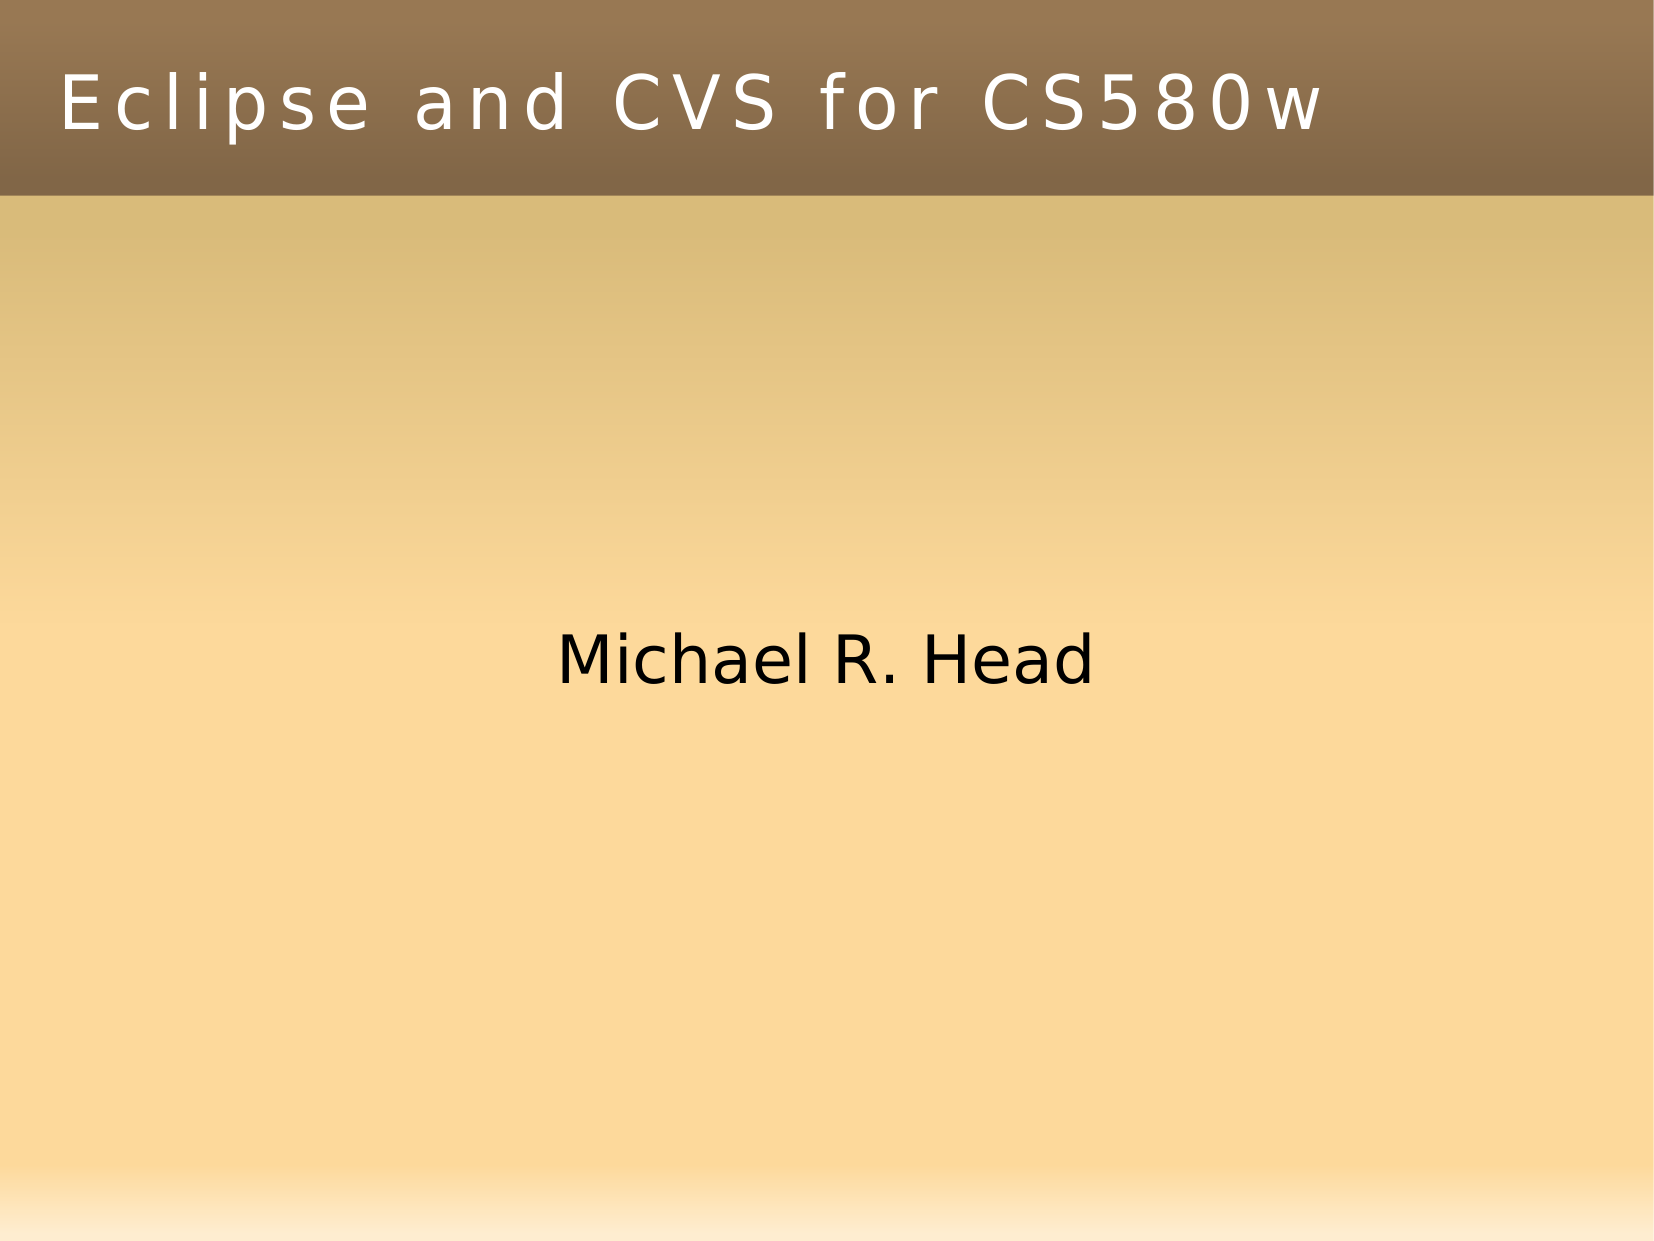

# Eclipse and CVS for CS580w
Michael R. Head